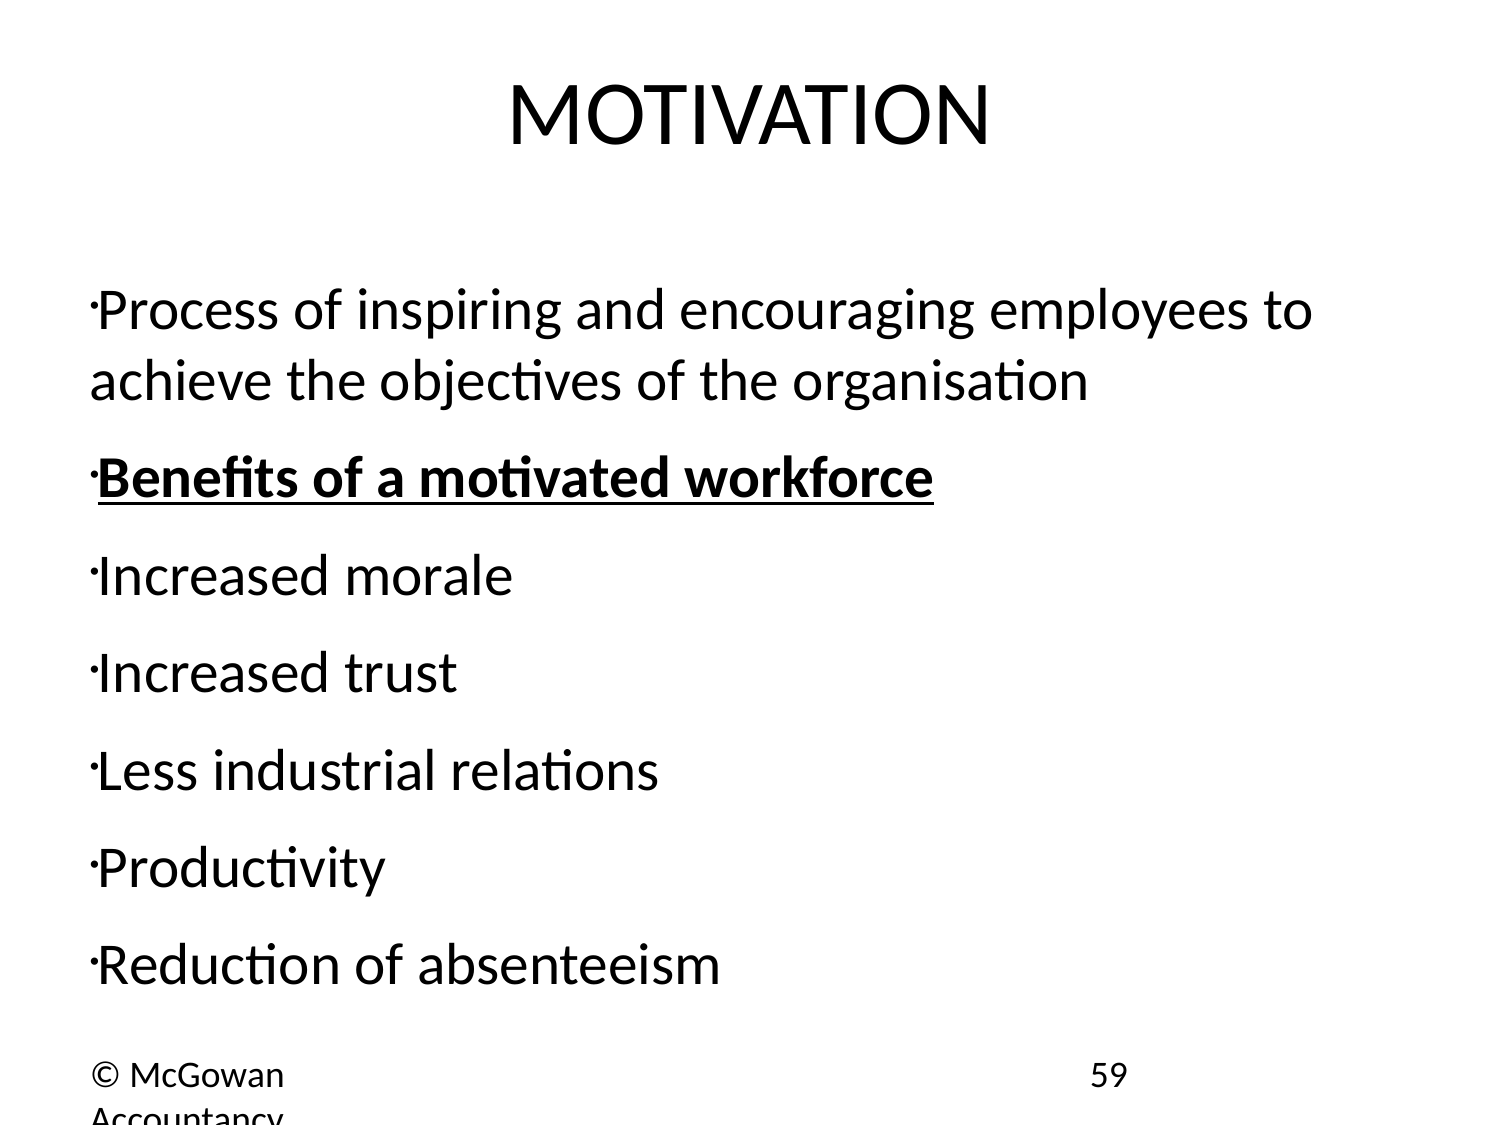

# MOTIVATION
Process of inspiring and encouraging employees to achieve the objectives of the organisation
Benefits of a motivated workforce
Increased morale
Increased trust
Less industrial relations
Productivity
Reduction of absenteeism
© McGowan Accountancy Services
59